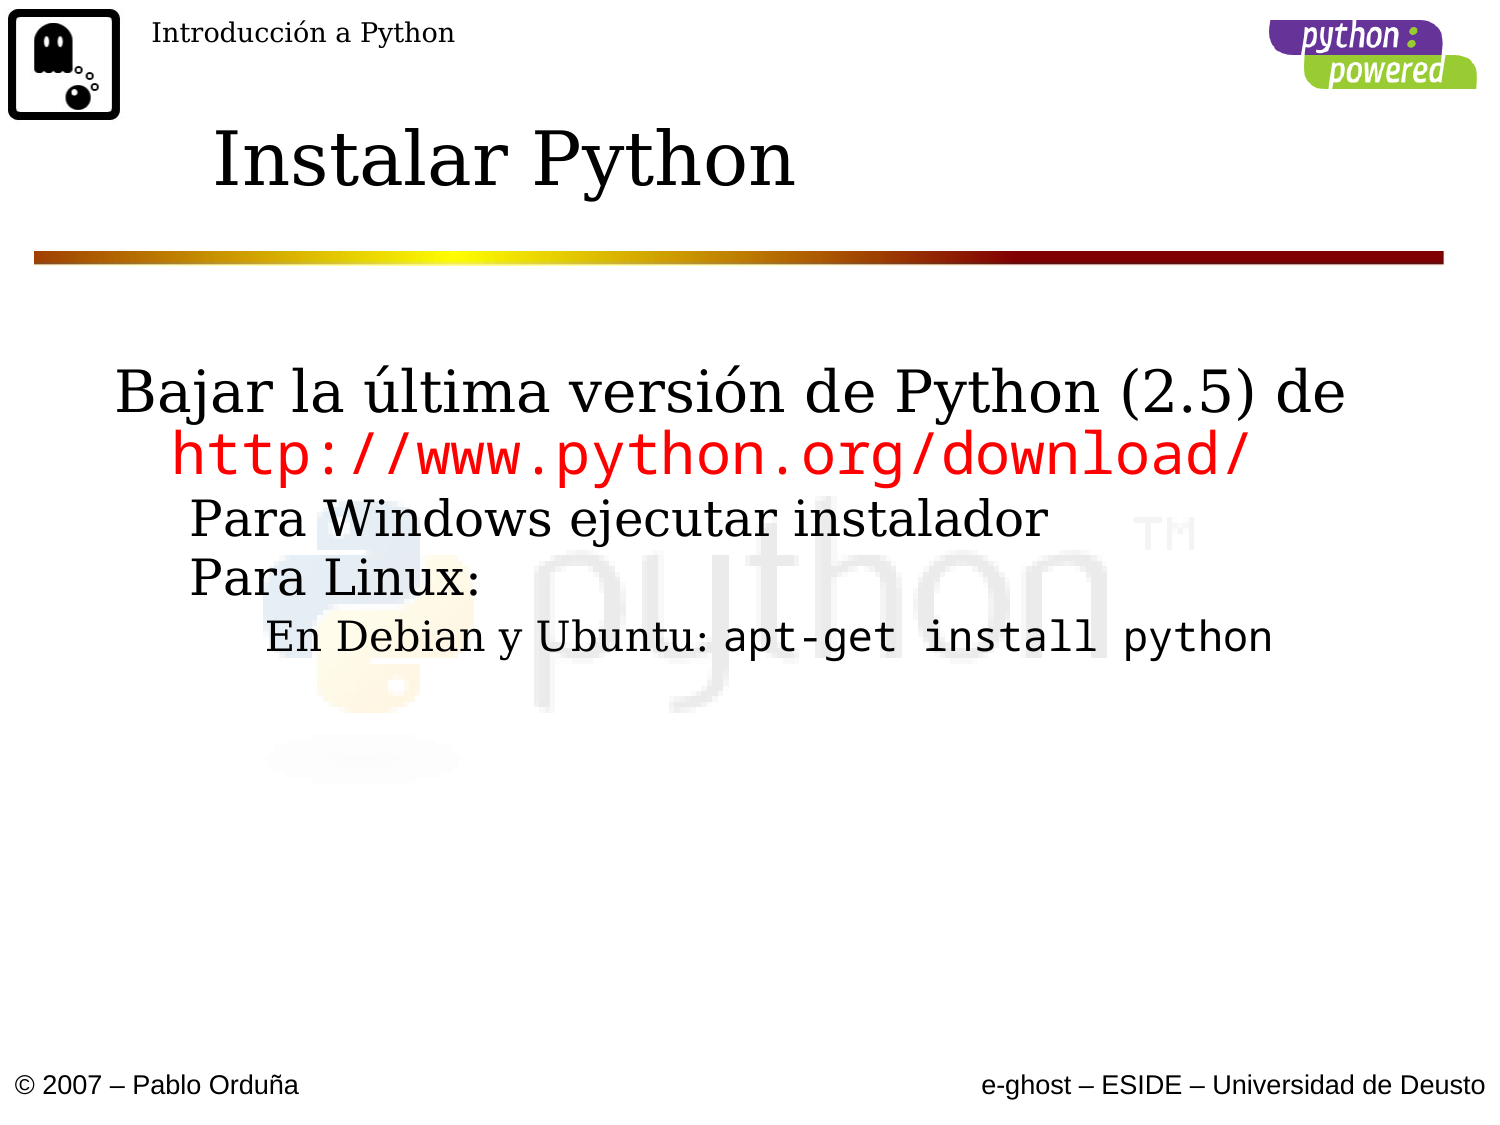

# Instalar Python
Bajar la última versión de Python (2.5) de http://www.python.org/download/
Para Windows ejecutar instalador
Para Linux:
En Debian y Ubuntu: apt-get install python